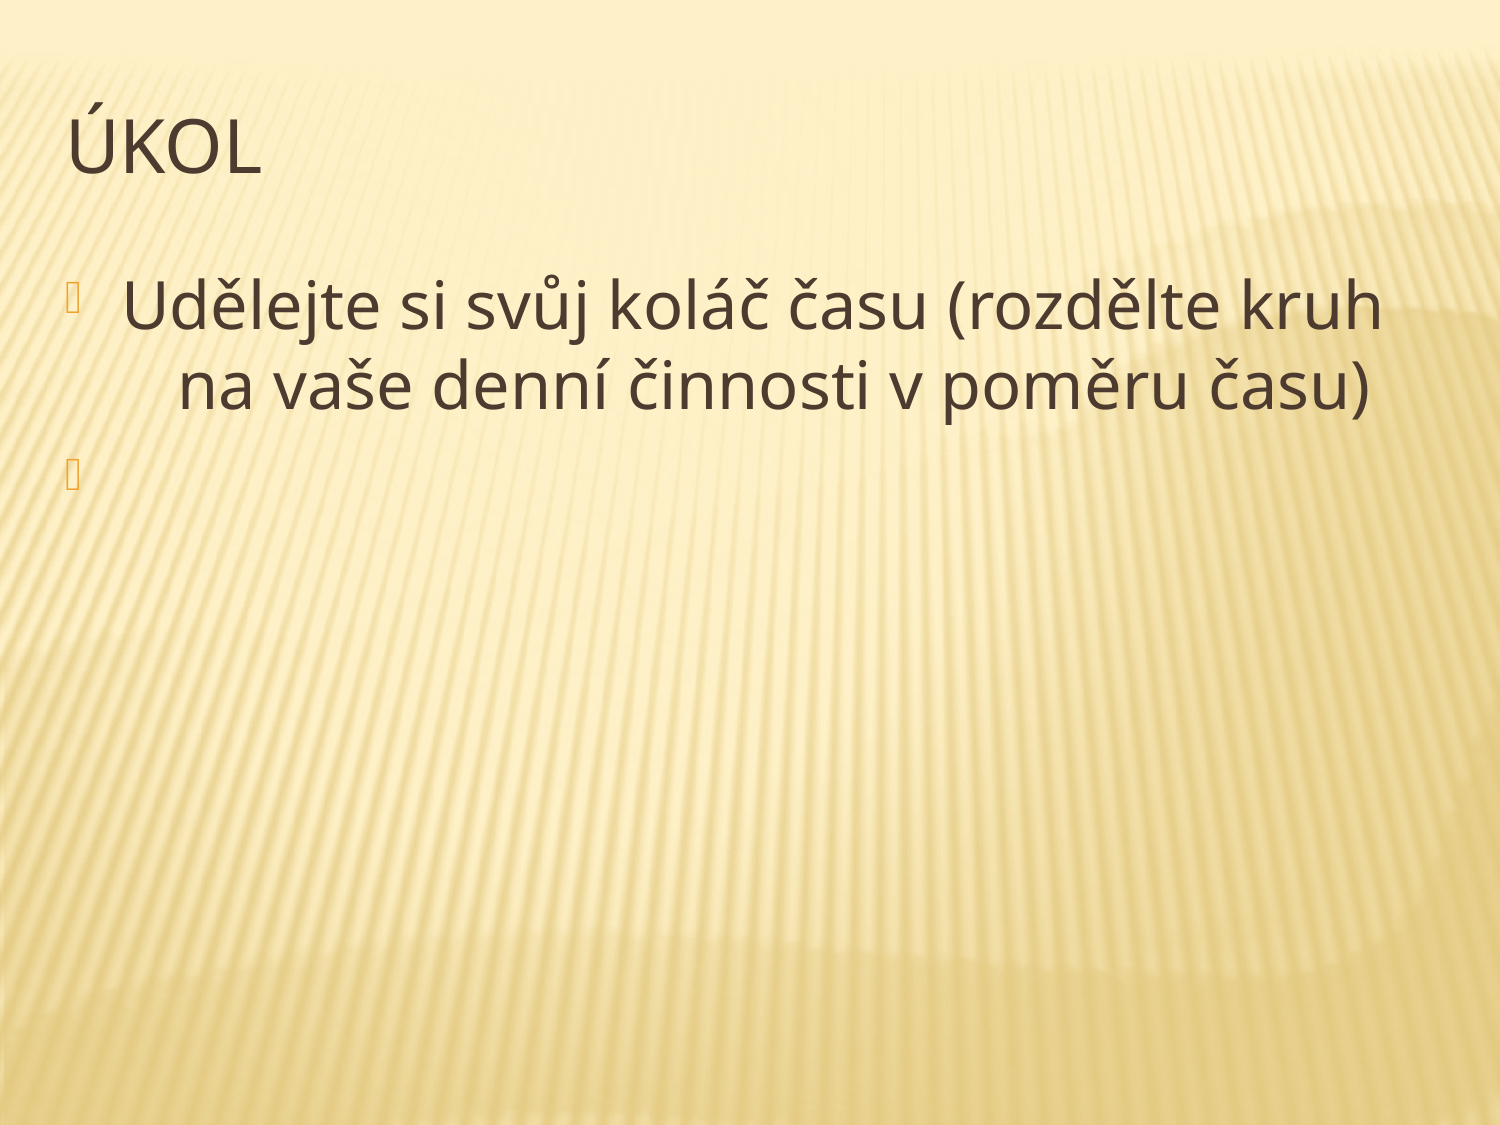

# Úkol
Udělejte si svůj koláč času (rozdělte kruh na vaše denní činnosti v poměru času)